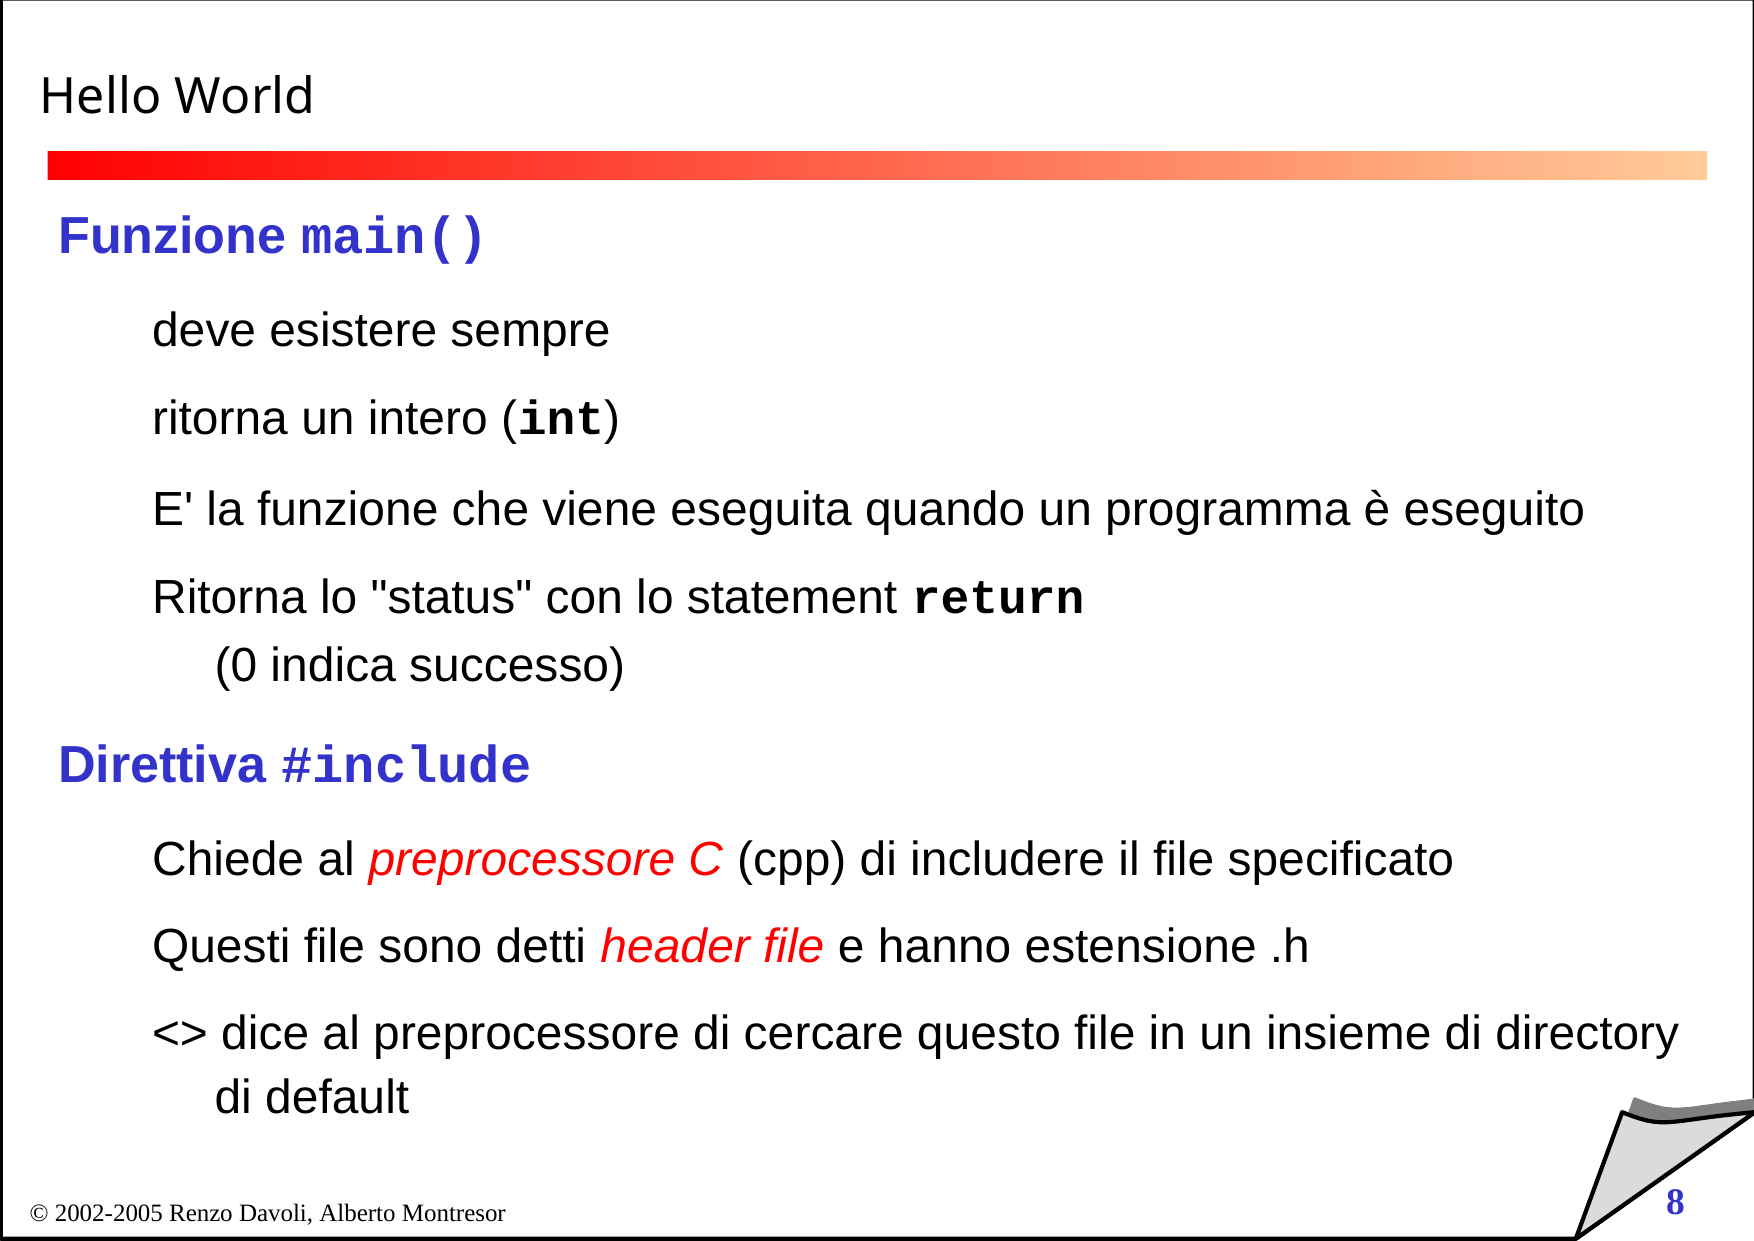

# Hello World
Funzione main()
deve esistere sempre
ritorna un intero (int)
E' la funzione che viene eseguita quando un programma è eseguito
Ritorna lo "status" con lo statement return
(0 indica successo)
Direttiva #include
Chiede al preprocessore C (cpp) di includere il file specificato
Questi file sono detti header file e hanno estensione .h
<> dice al preprocessore di cercare questo file in un insieme di directory di default